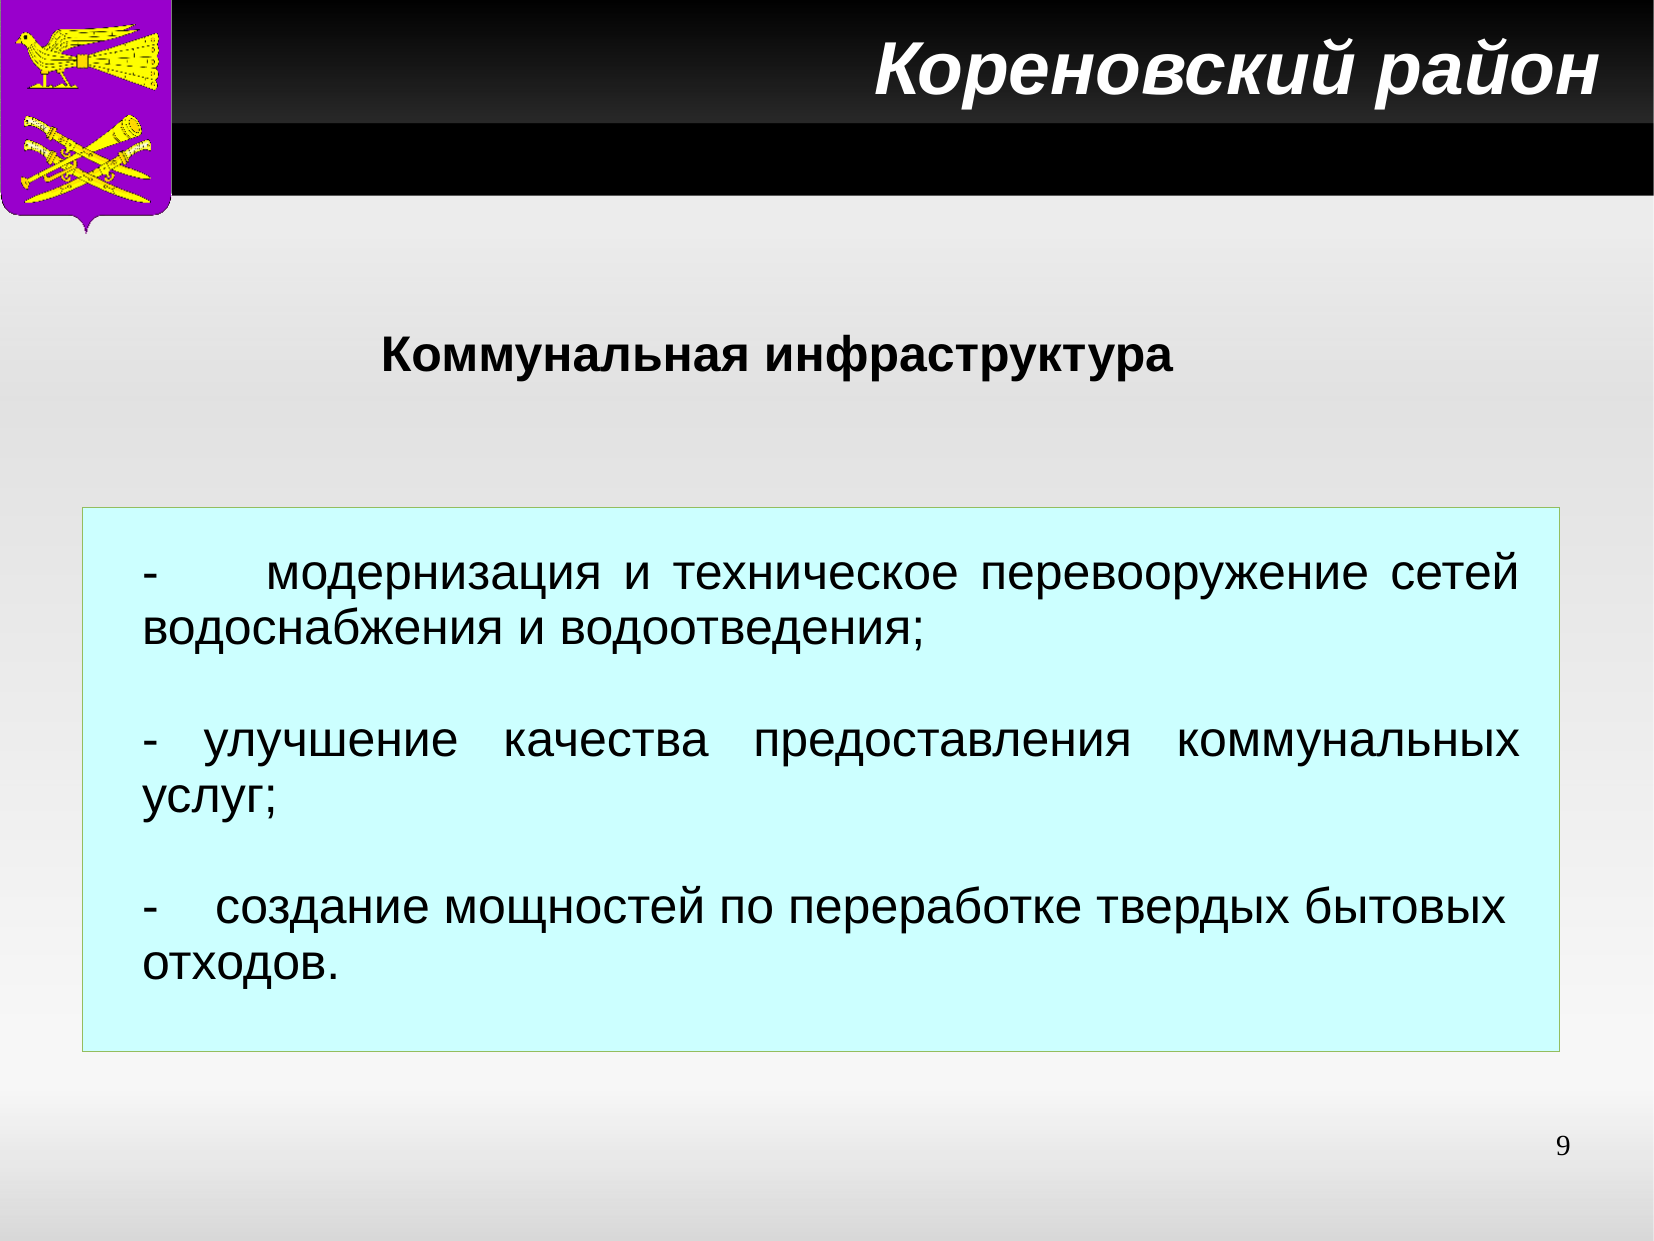

Кореновский район
Коммунальная инфраструктура
- модернизация и техническое перевооружение сетей водоснабжения и водоотведения;
- улучшение качества предоставления коммунальных услуг;
- создание мощностей по переработке твердых бытовых отходов.
9